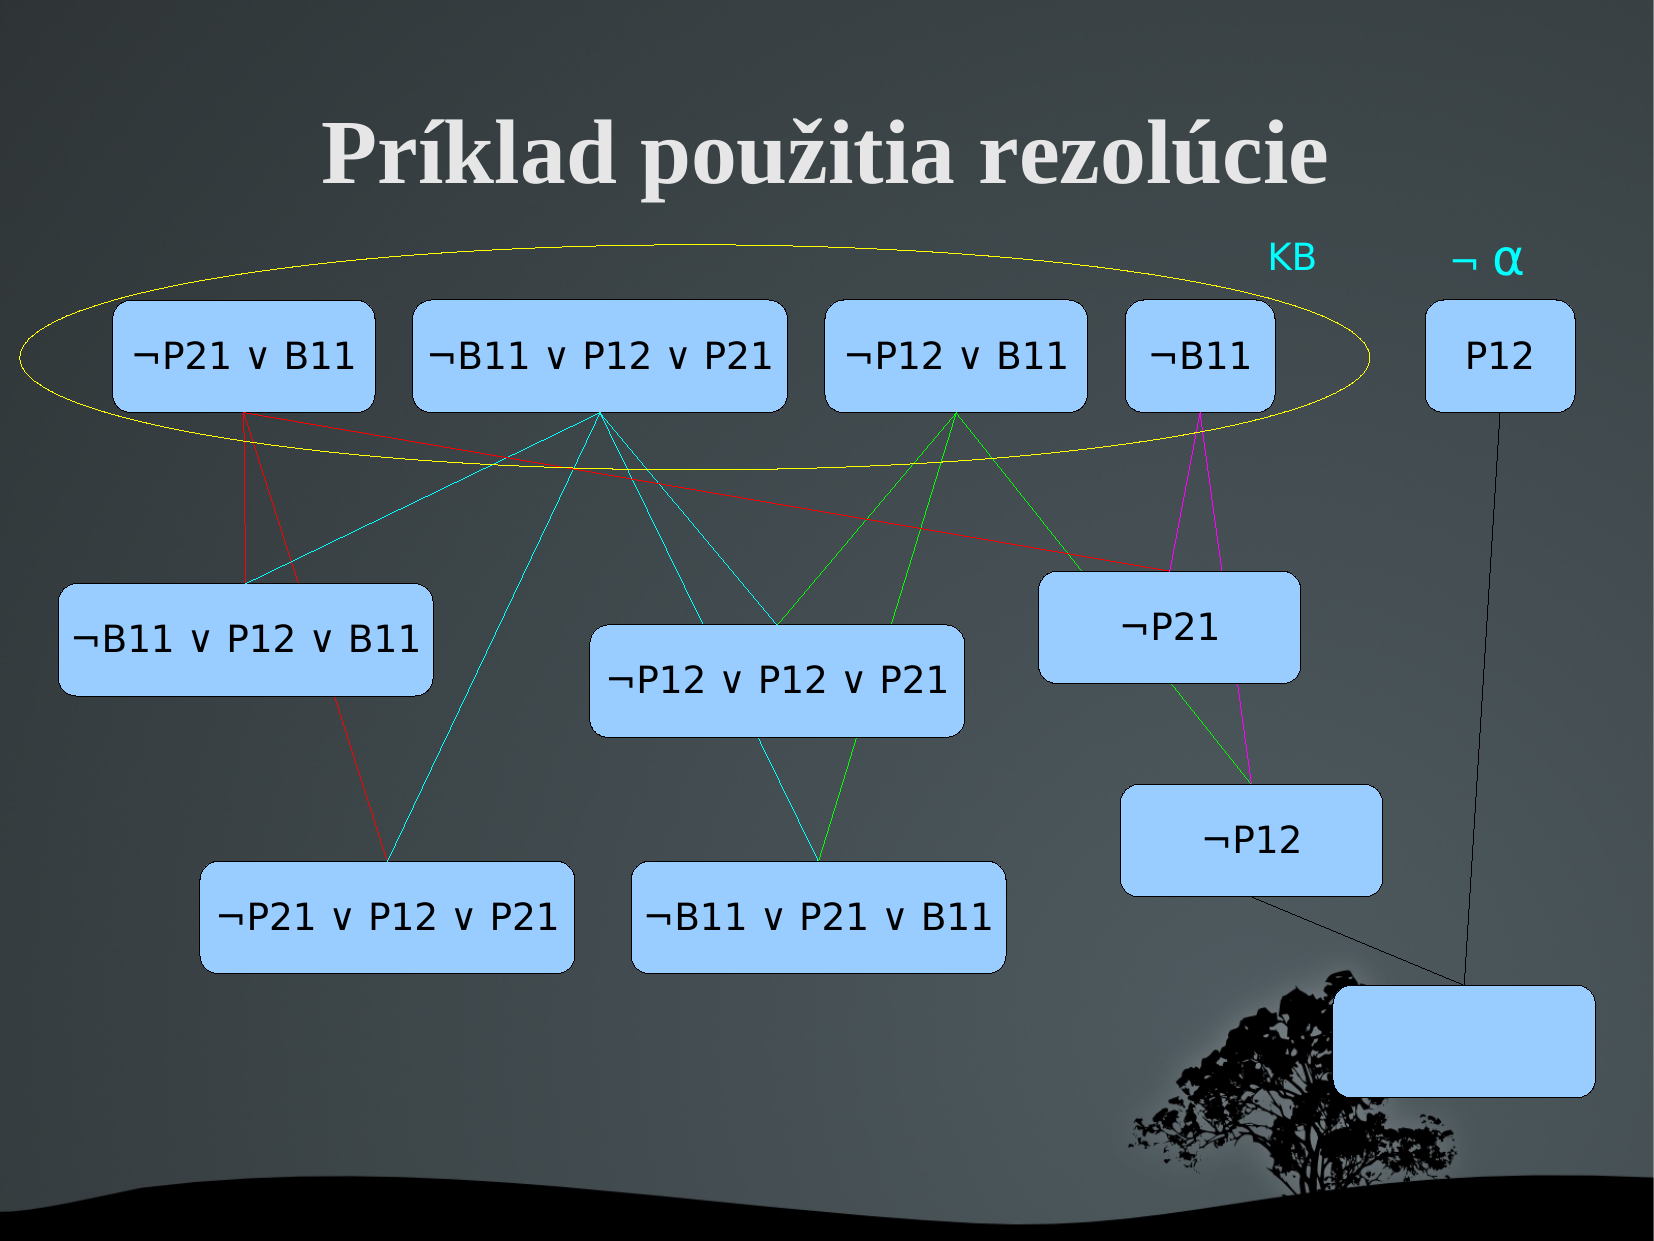

# Príklad použitia rezolúcie
KB
¬ α
¬B11 ∨ P12 ∨ P21
¬P12 ∨ B11
¬B11
P12
¬P21 ∨ B11
¬P21
¬B11 ∨ P12 ∨ B11
¬P12 ∨ P12 ∨ P21
¬P12
¬P21 ∨ P12 ∨ P21
¬B11 ∨ P21 ∨ B11